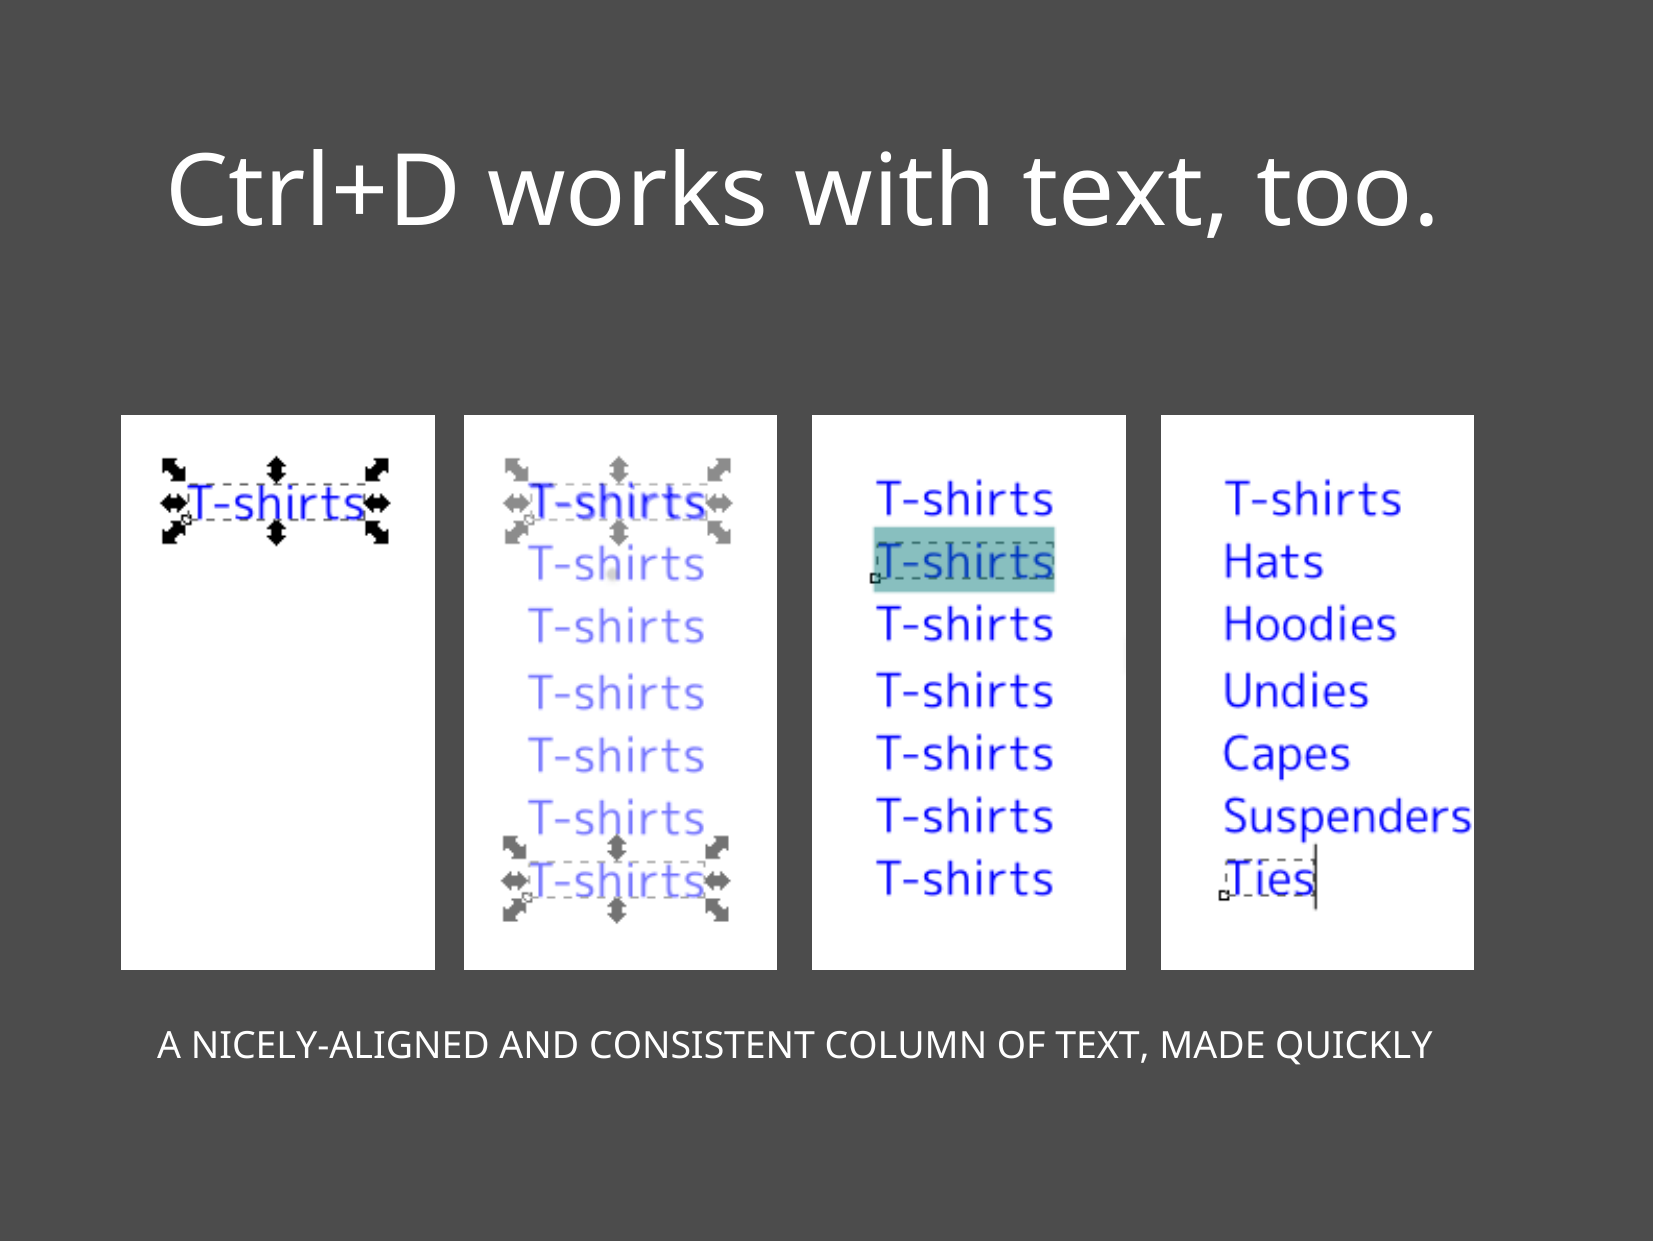

# Ctrl+D works with text, too.
A NICELY-ALIGNED AND CONSISTENT COLUMN OF TEXT, MADE QUICKLY